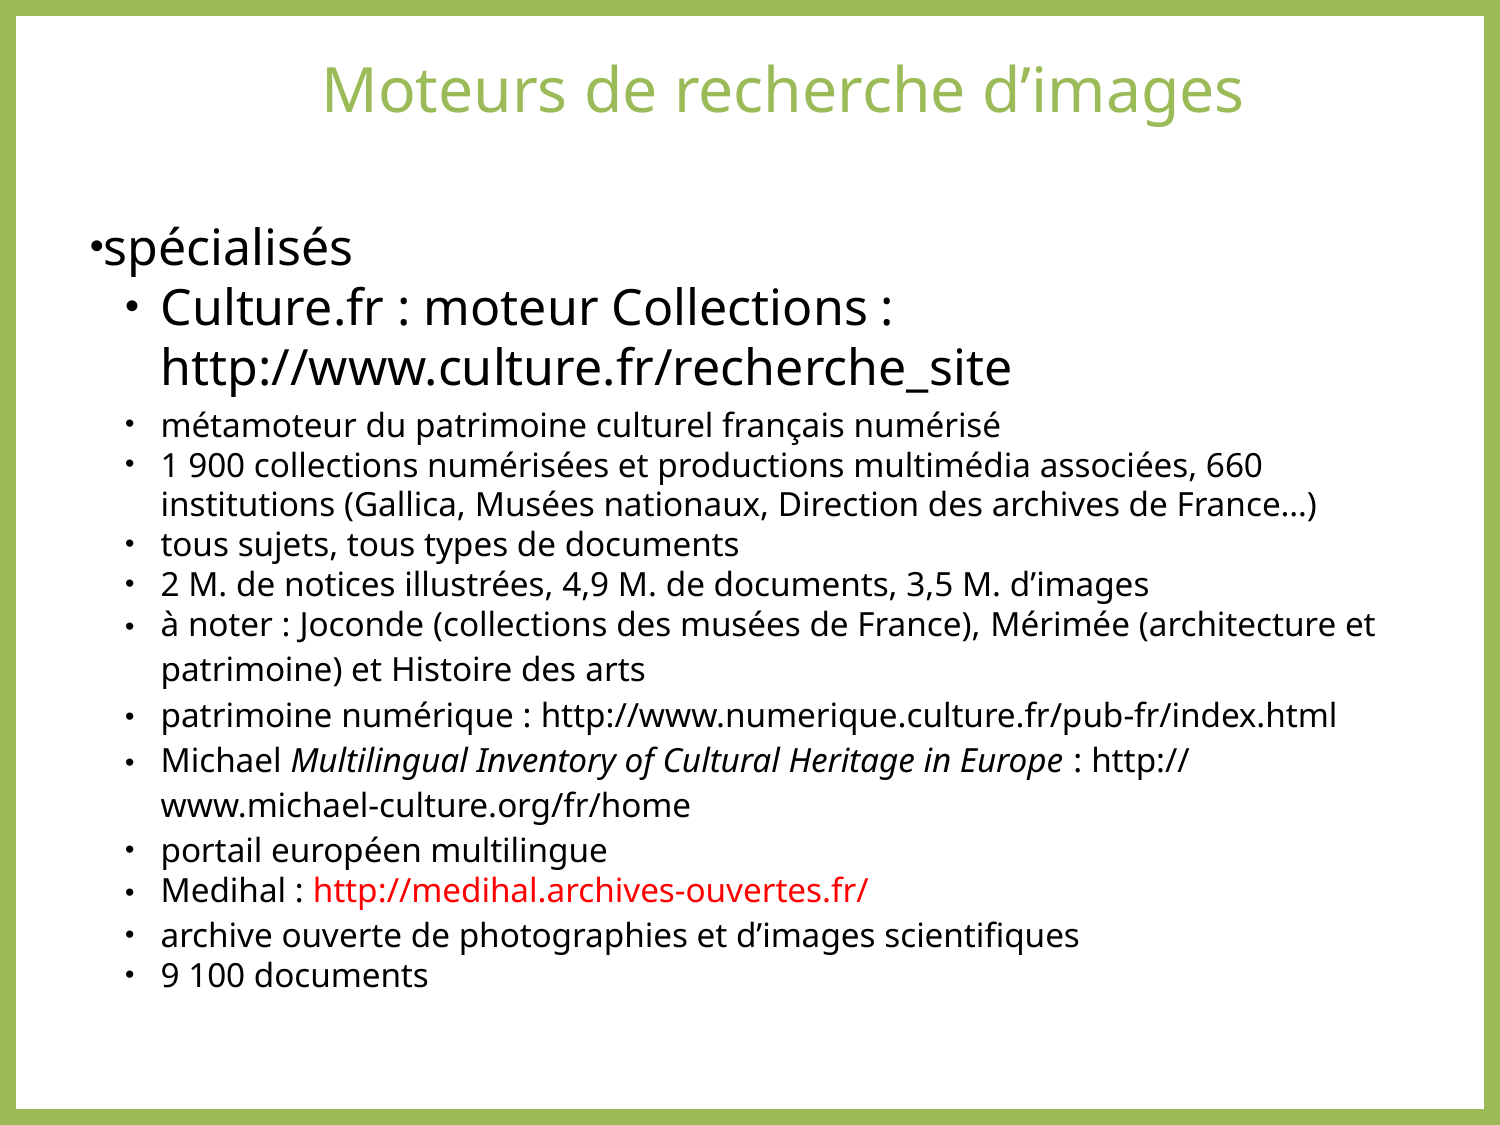

Moteurs de recherche d’images
spécialisés
Culture.fr : moteur Collections : http://www.culture.fr/recherche_site
métamoteur du patrimoine culturel français numérisé
1 900 collections numérisées et productions multimédia associées, 660 institutions (Gallica, Musées nationaux, Direction des archives de France…)
tous sujets, tous types de documents
2 M. de notices illustrées, 4,9 M. de documents, 3,5 M. d’images
à noter : Joconde (collections des musées de France), Mérimée (architecture et patrimoine) et Histoire des arts
patrimoine numérique : http://www.numerique.culture.fr/pub-fr/index.html
Michael Multilingual Inventory of Cultural Heritage in Europe : http://www.michael-culture.org/fr/home
portail européen multilingue
Medihal : http://medihal.archives-ouvertes.fr/
archive ouverte de photographies et d’images scientifiques
9 100 documents